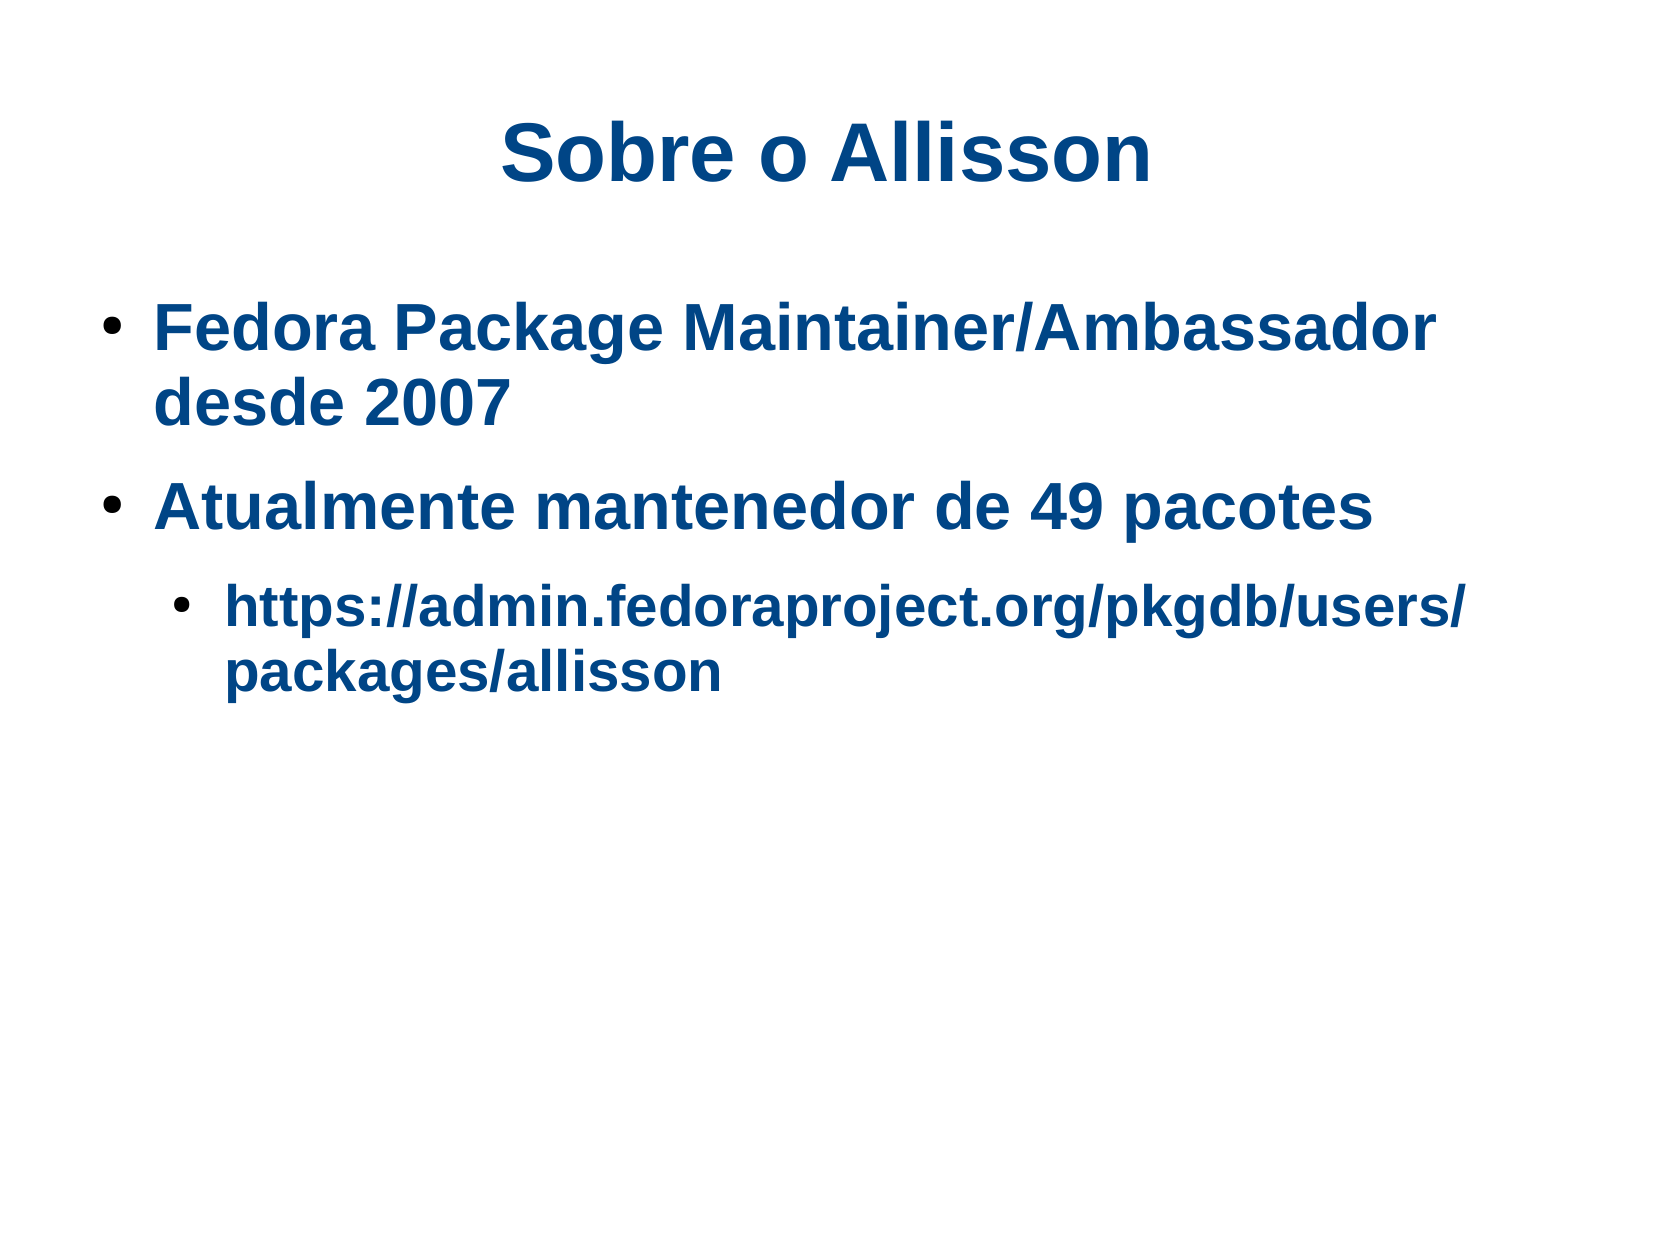

# Sobre o Allisson
Fedora Package Maintainer/Ambassador desde 2007
Atualmente mantenedor de 49 pacotes
https://admin.fedoraproject.org/pkgdb/users/packages/allisson